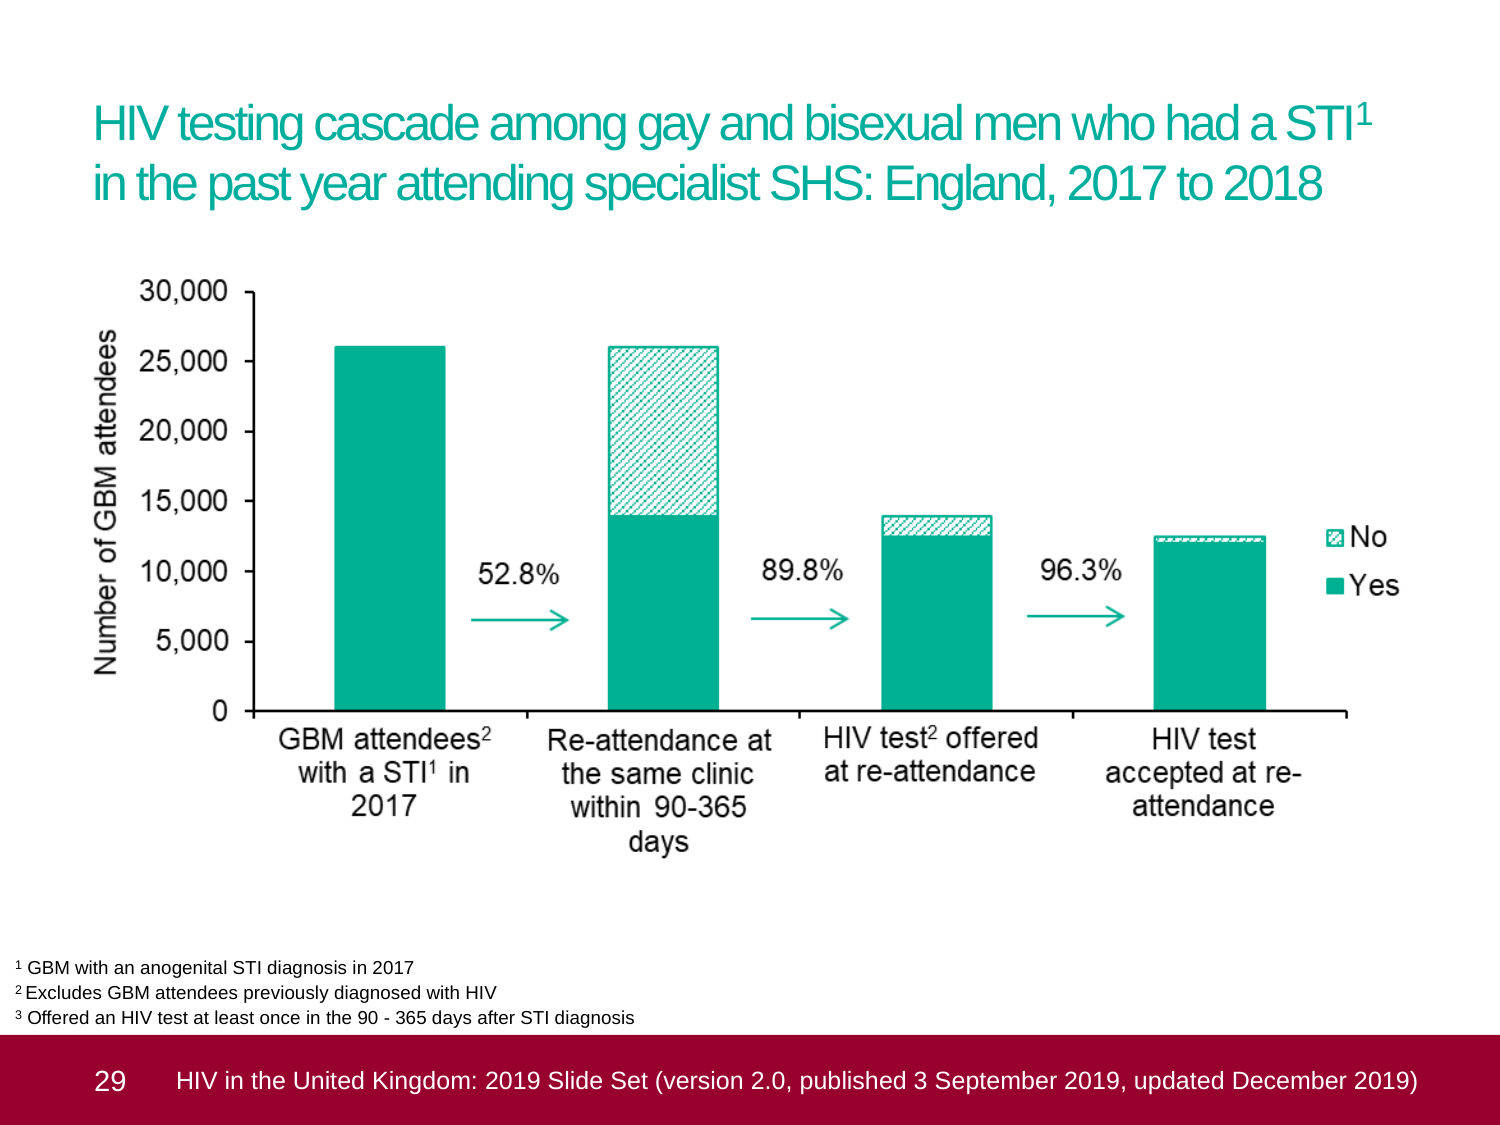

# HIV testing cascade among gay and bisexual men who had a STI1 in the past year attending specialist SHS: England, 2017 to 2018
1 GBM with an anogenital STI diagnosis in 2017
2 Excludes GBM attendees previously diagnosed with HIV
3 Offered an HIV test at least once in the 90 - 365 days after STI diagnosis
 1
HIV in the United Kingdom: 2019 Slide Set (version 2.0, published 3 September 2019, updated December 2019)